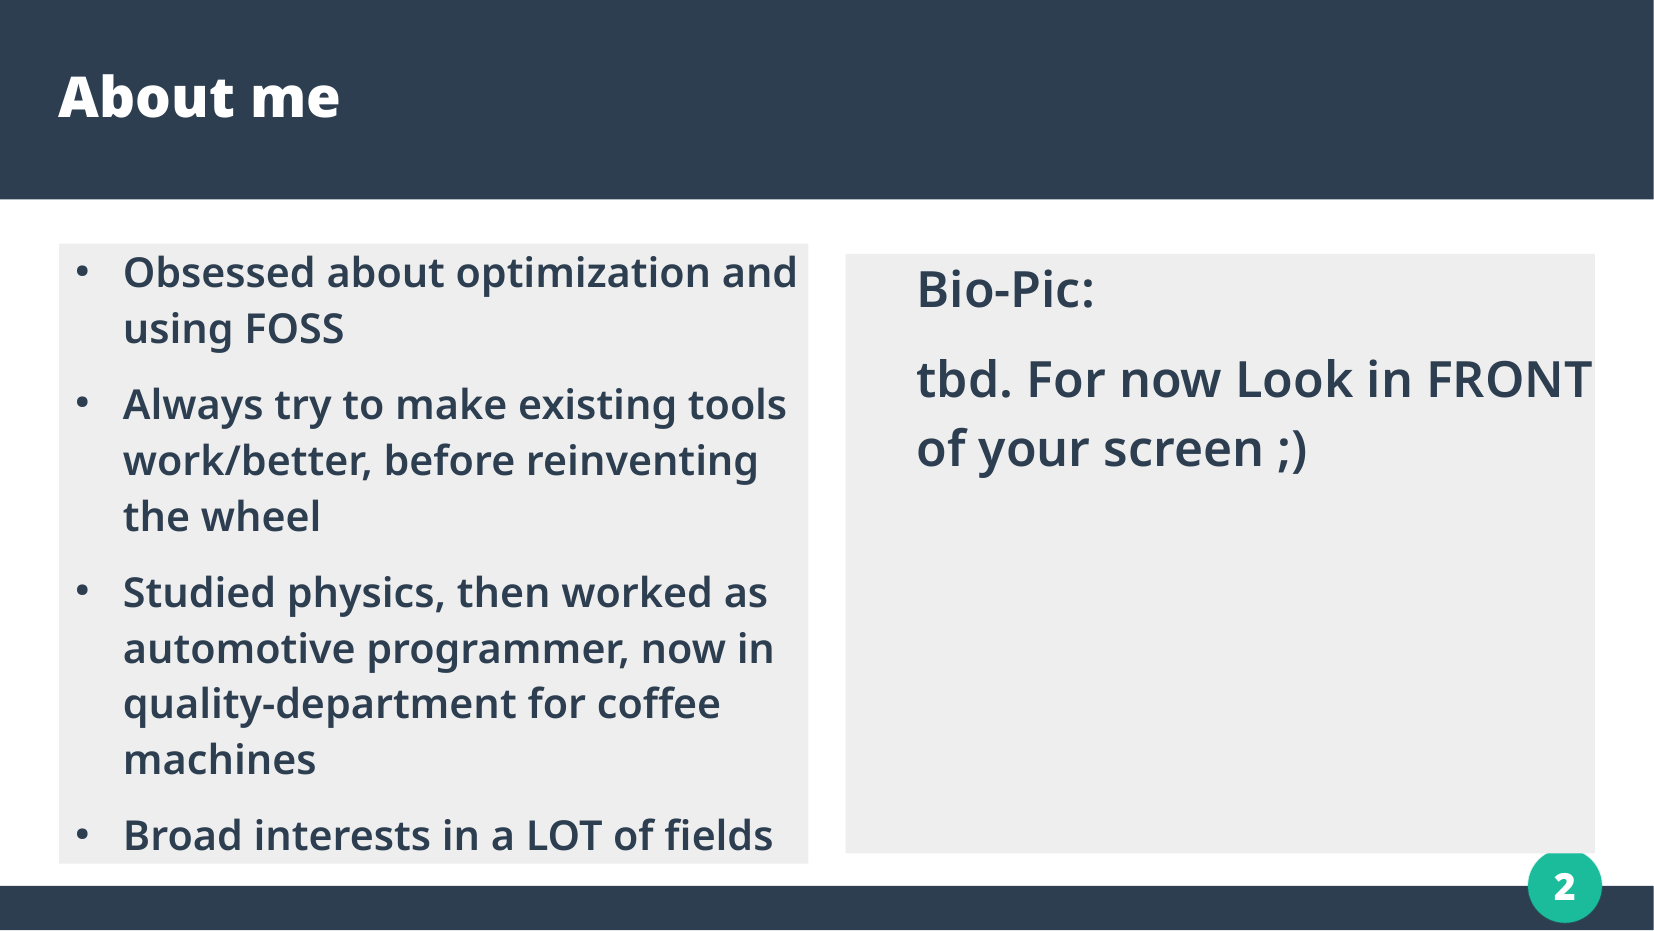

# About me
Obsessed about optimization and using FOSS
Always try to make existing tools work/better, before reinventing the wheel
Studied physics, then worked as automotive programmer, now in quality-department for coffee machines
Broad interests in a LOT of fields
Bio-Pic:
tbd. For now Look in FRONT of your screen ;)